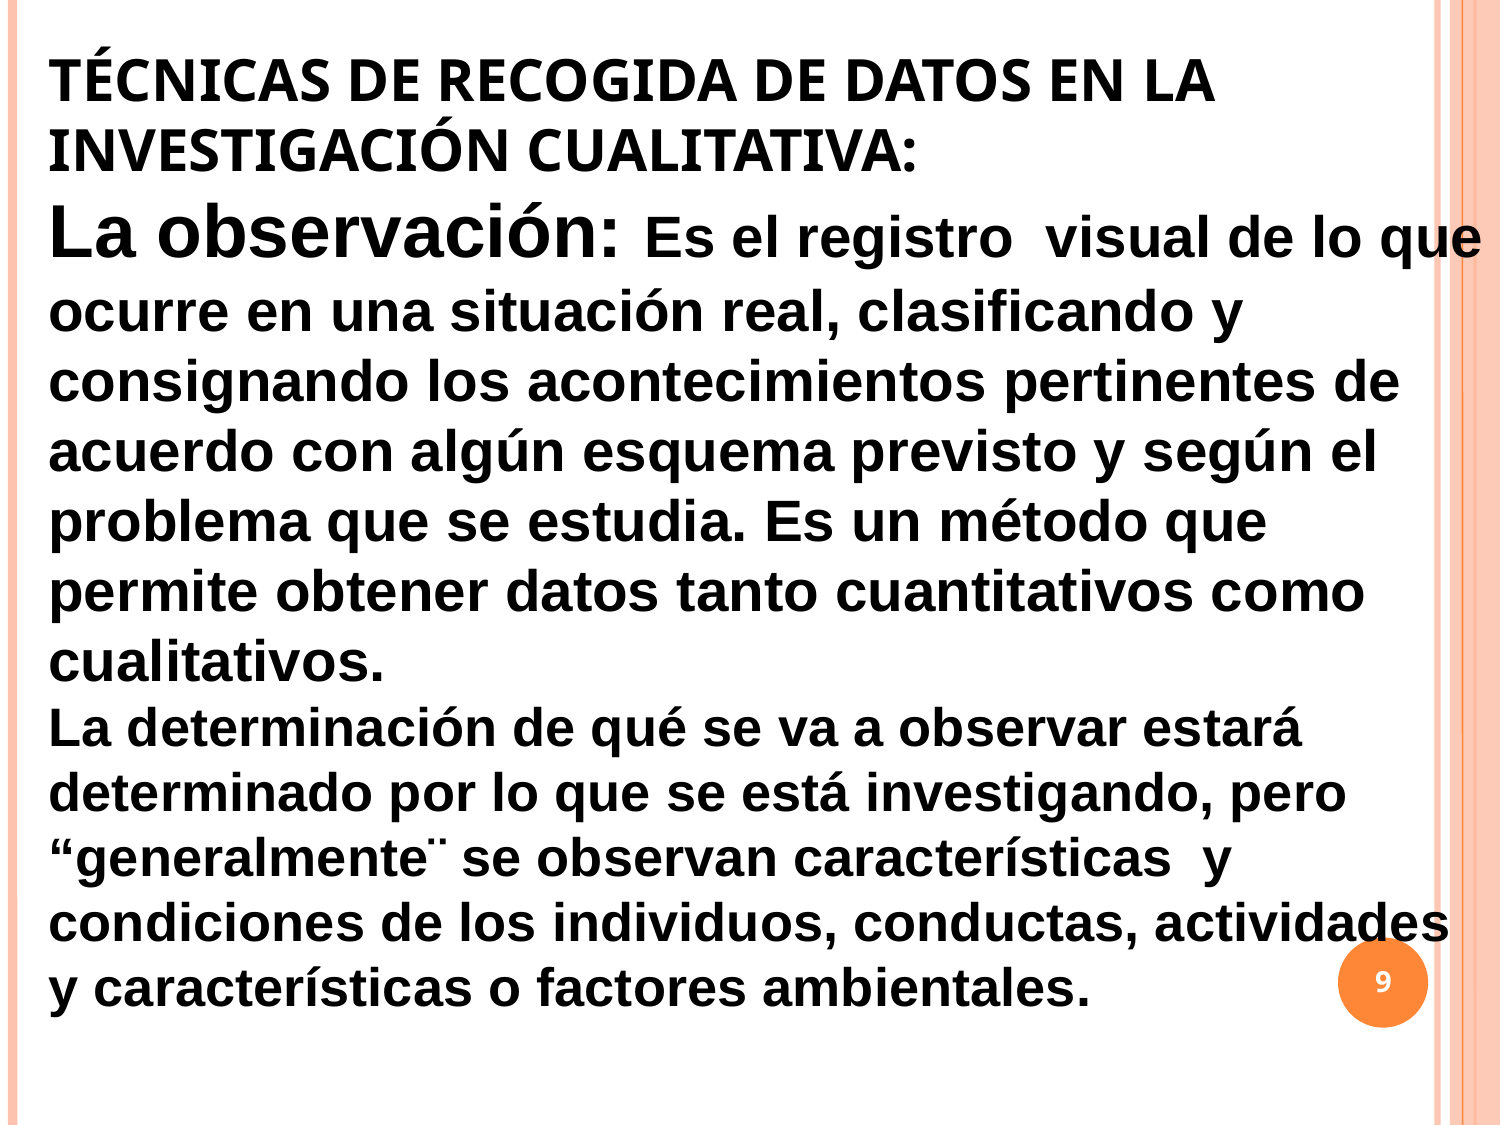

# TÉCNICAS DE RECOGIDA DE DATOS EN LA INVESTIGACIÓN CUALITATIVA: La observación: Es el registro visual de lo que ocurre en una situación real, clasificando y consignando los acontecimientos pertinentes de acuerdo con algún esquema previsto y según el problema que se estudia. Es un método que permite obtener datos tanto cuantitativos como cualitativos. La determinación de qué se va a observar estará determinado por lo que se está investigando, pero “generalmente¨ se observan características y condiciones de los individuos, conductas, actividades y características o factores ambientales.